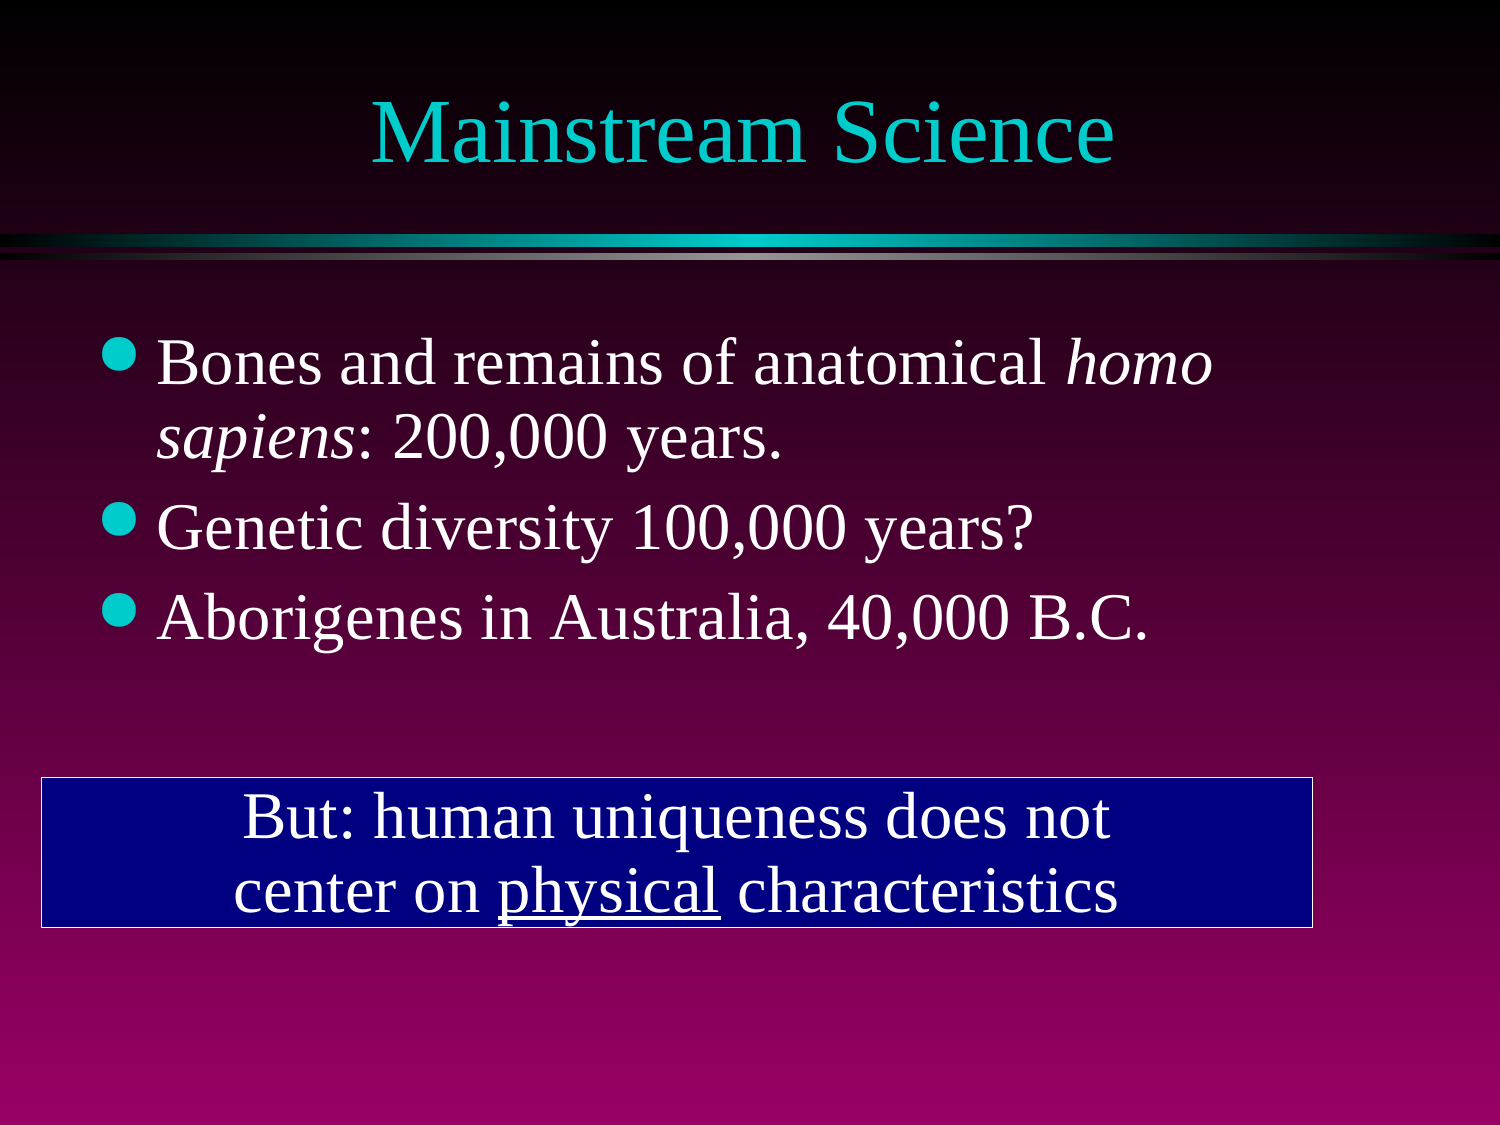

# Mainstream Science
Bones and remains of anatomical homo sapiens: 200,000 years.
Genetic diversity 100,000 years?
Aborigenes in Australia, 40,000 B.C.
But: human uniqueness does not
center on physical characteristics